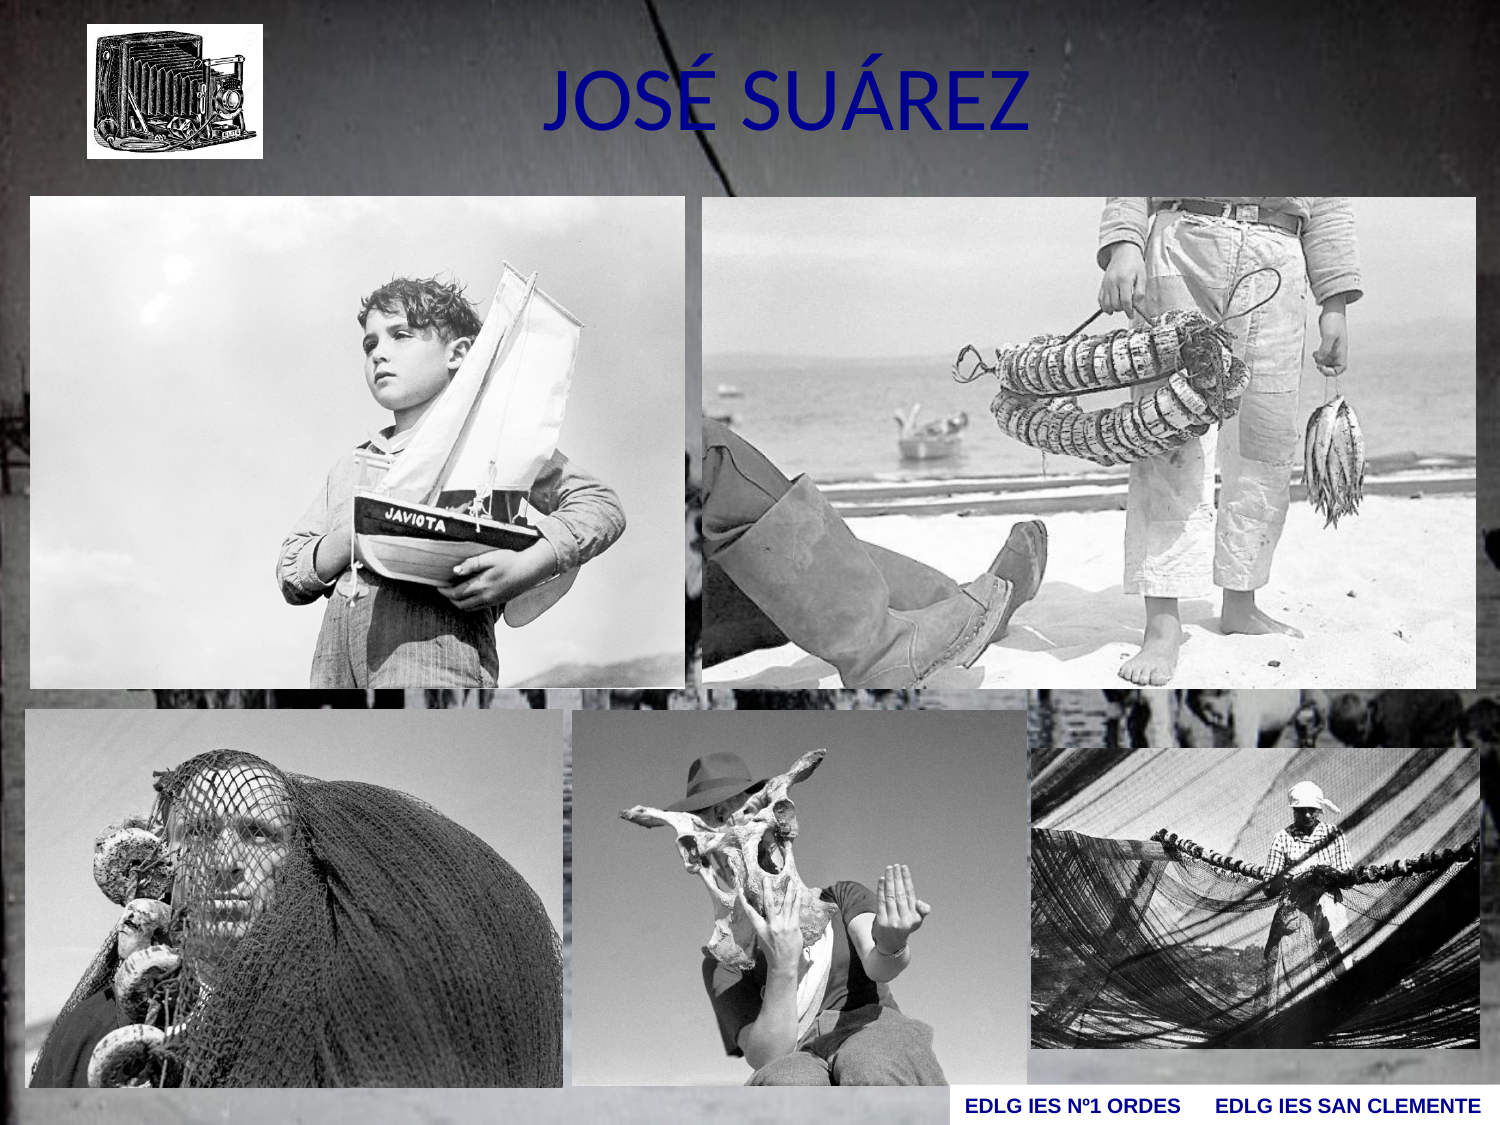

# JOSÉ SUÁREZ
EDLG IES Nº1 ORDES EDLG IES SAN CLEMENTE